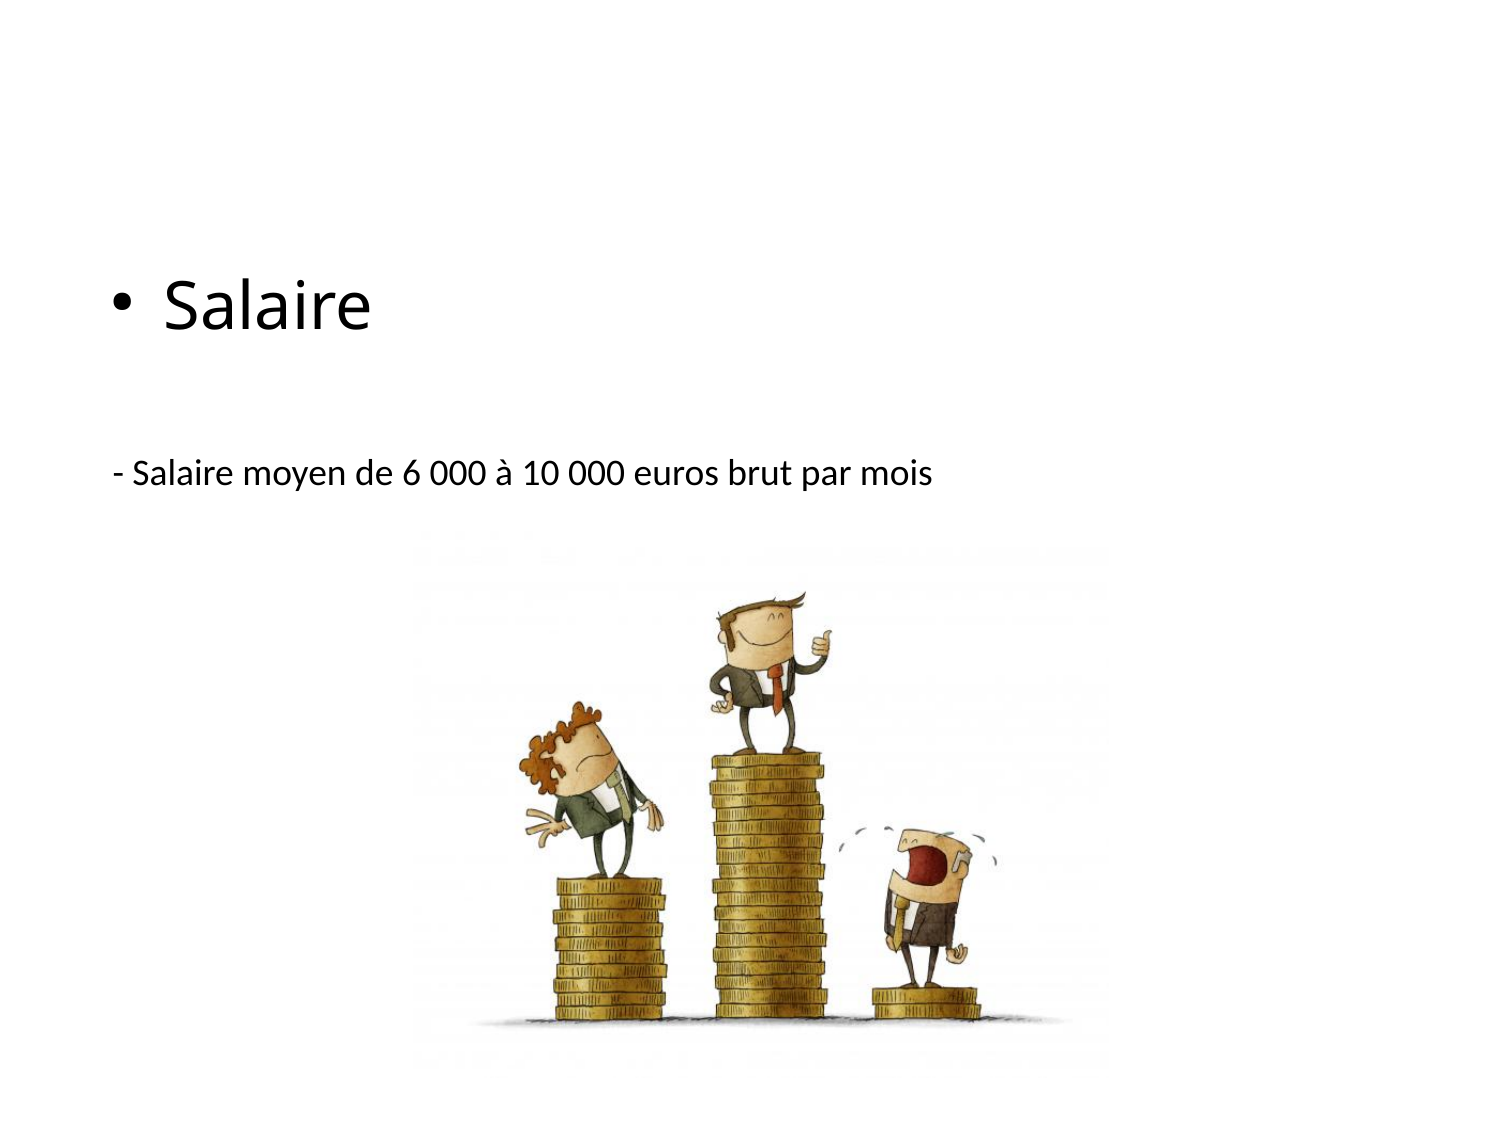

Salaire
# - Salaire moyen de 6 000 à 10 000 euros brut par mois